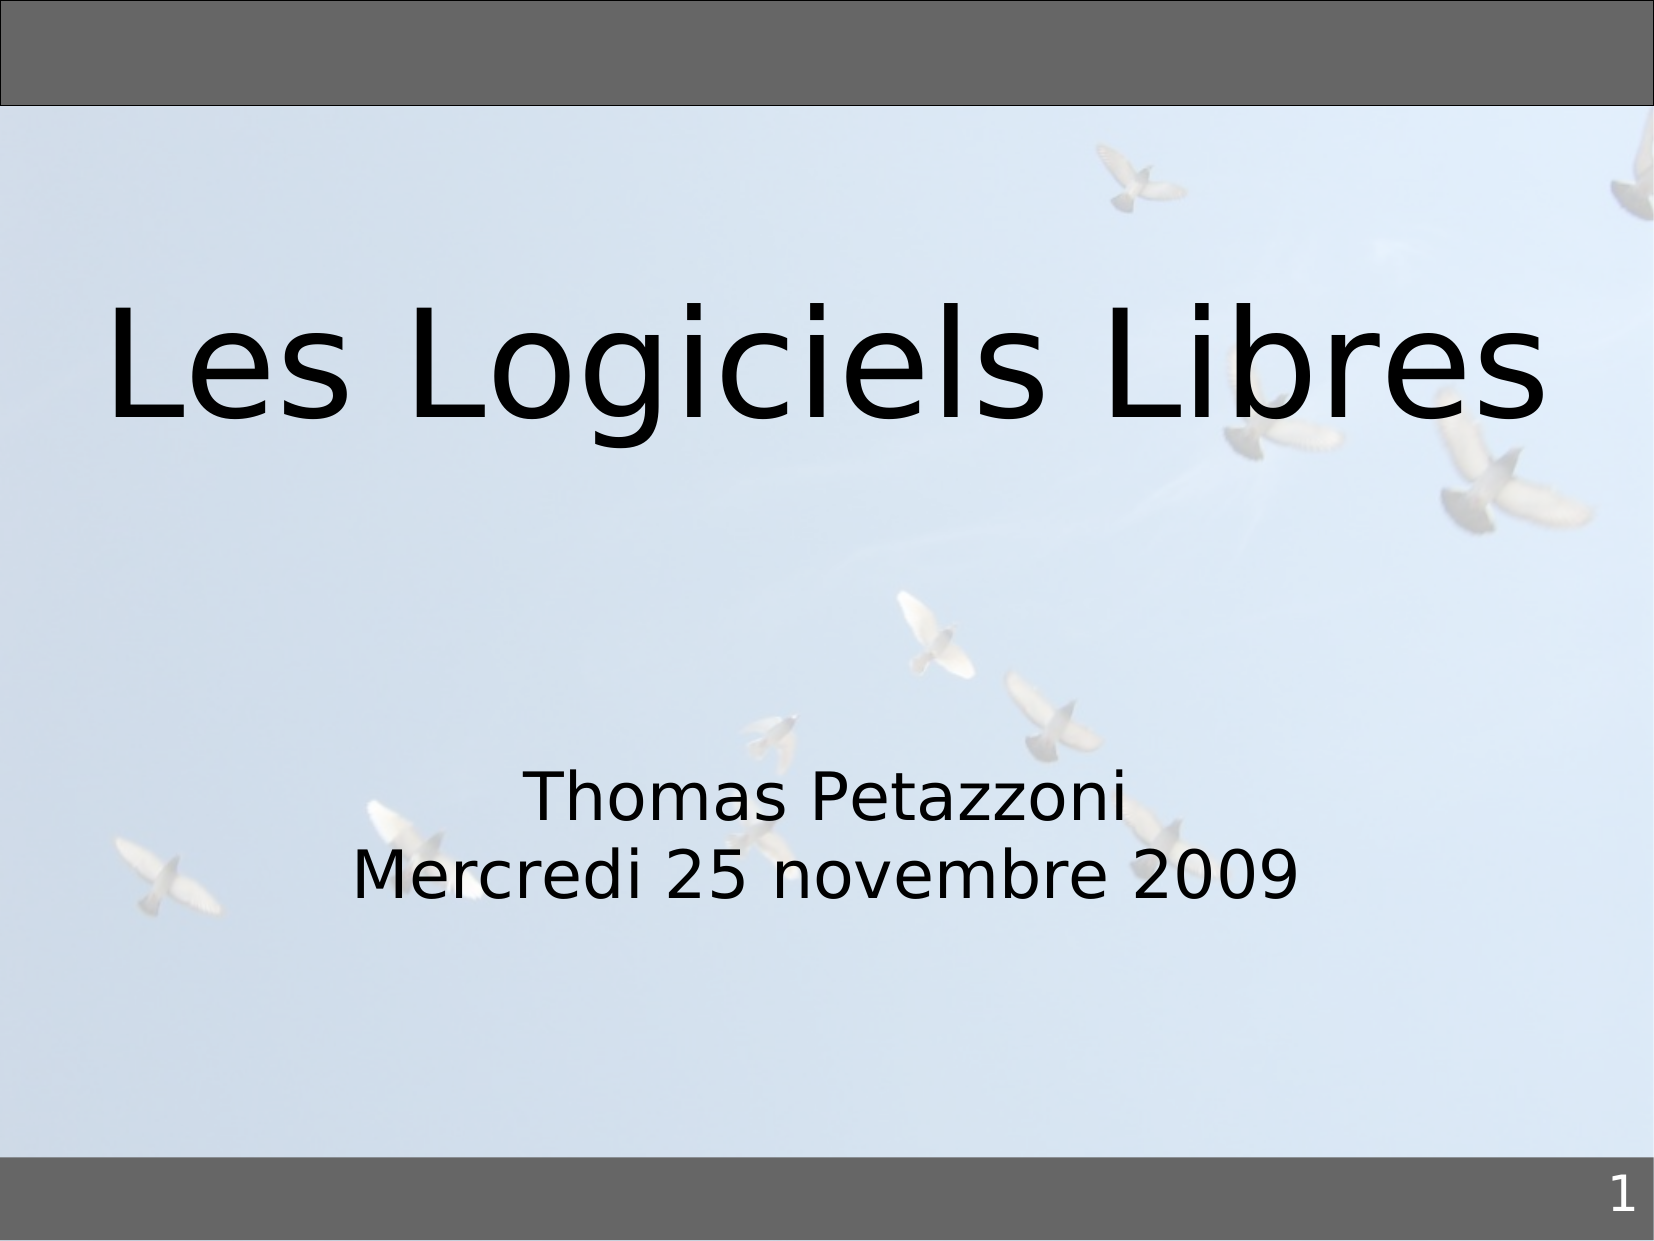

Les Logiciels Libres
Thomas Petazzoni
Mercredi 25 novembre 2009